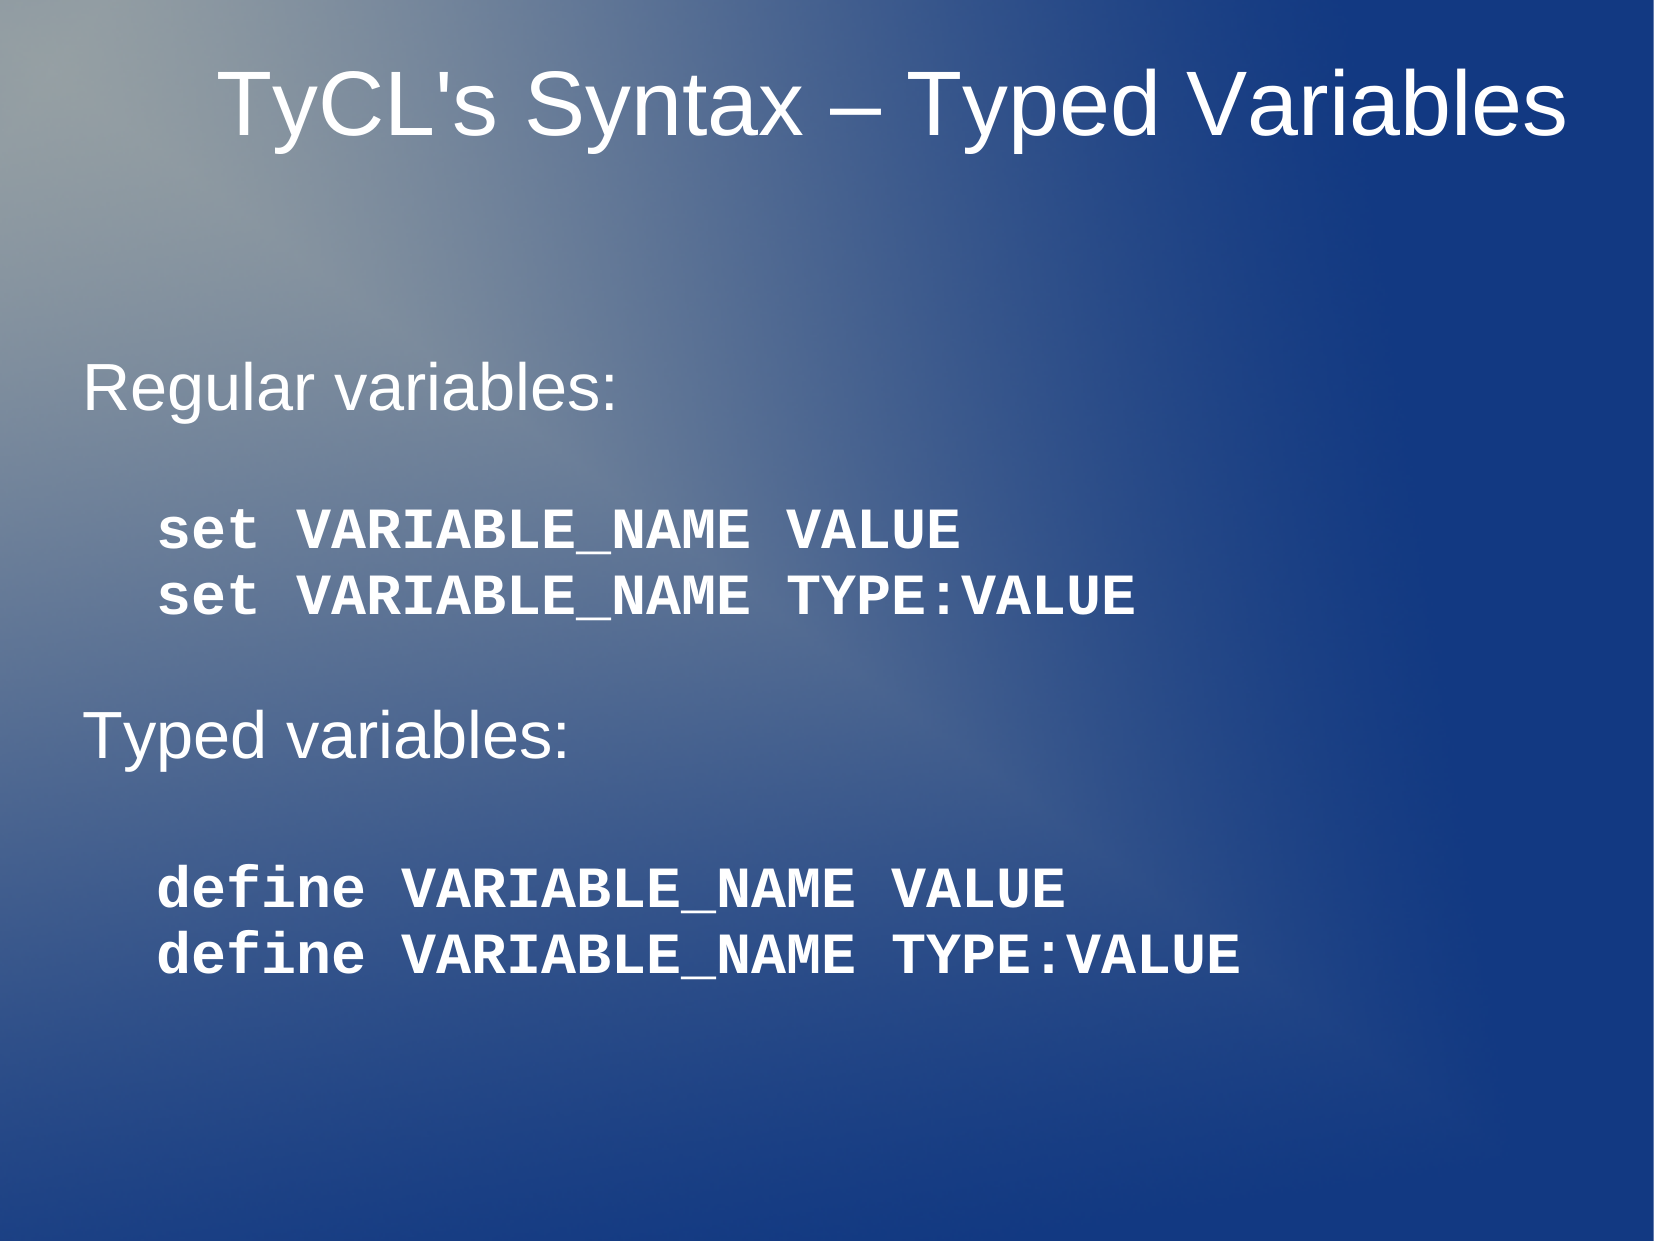

TyCL's Syntax – Typed Variables
# Regular variables:
	set VARIABLE_NAME VALUE
	set VARIABLE_NAME TYPE:VALUE
Typed variables:
	define VARIABLE_NAME VALUE
	define VARIABLE_NAME TYPE:VALUE